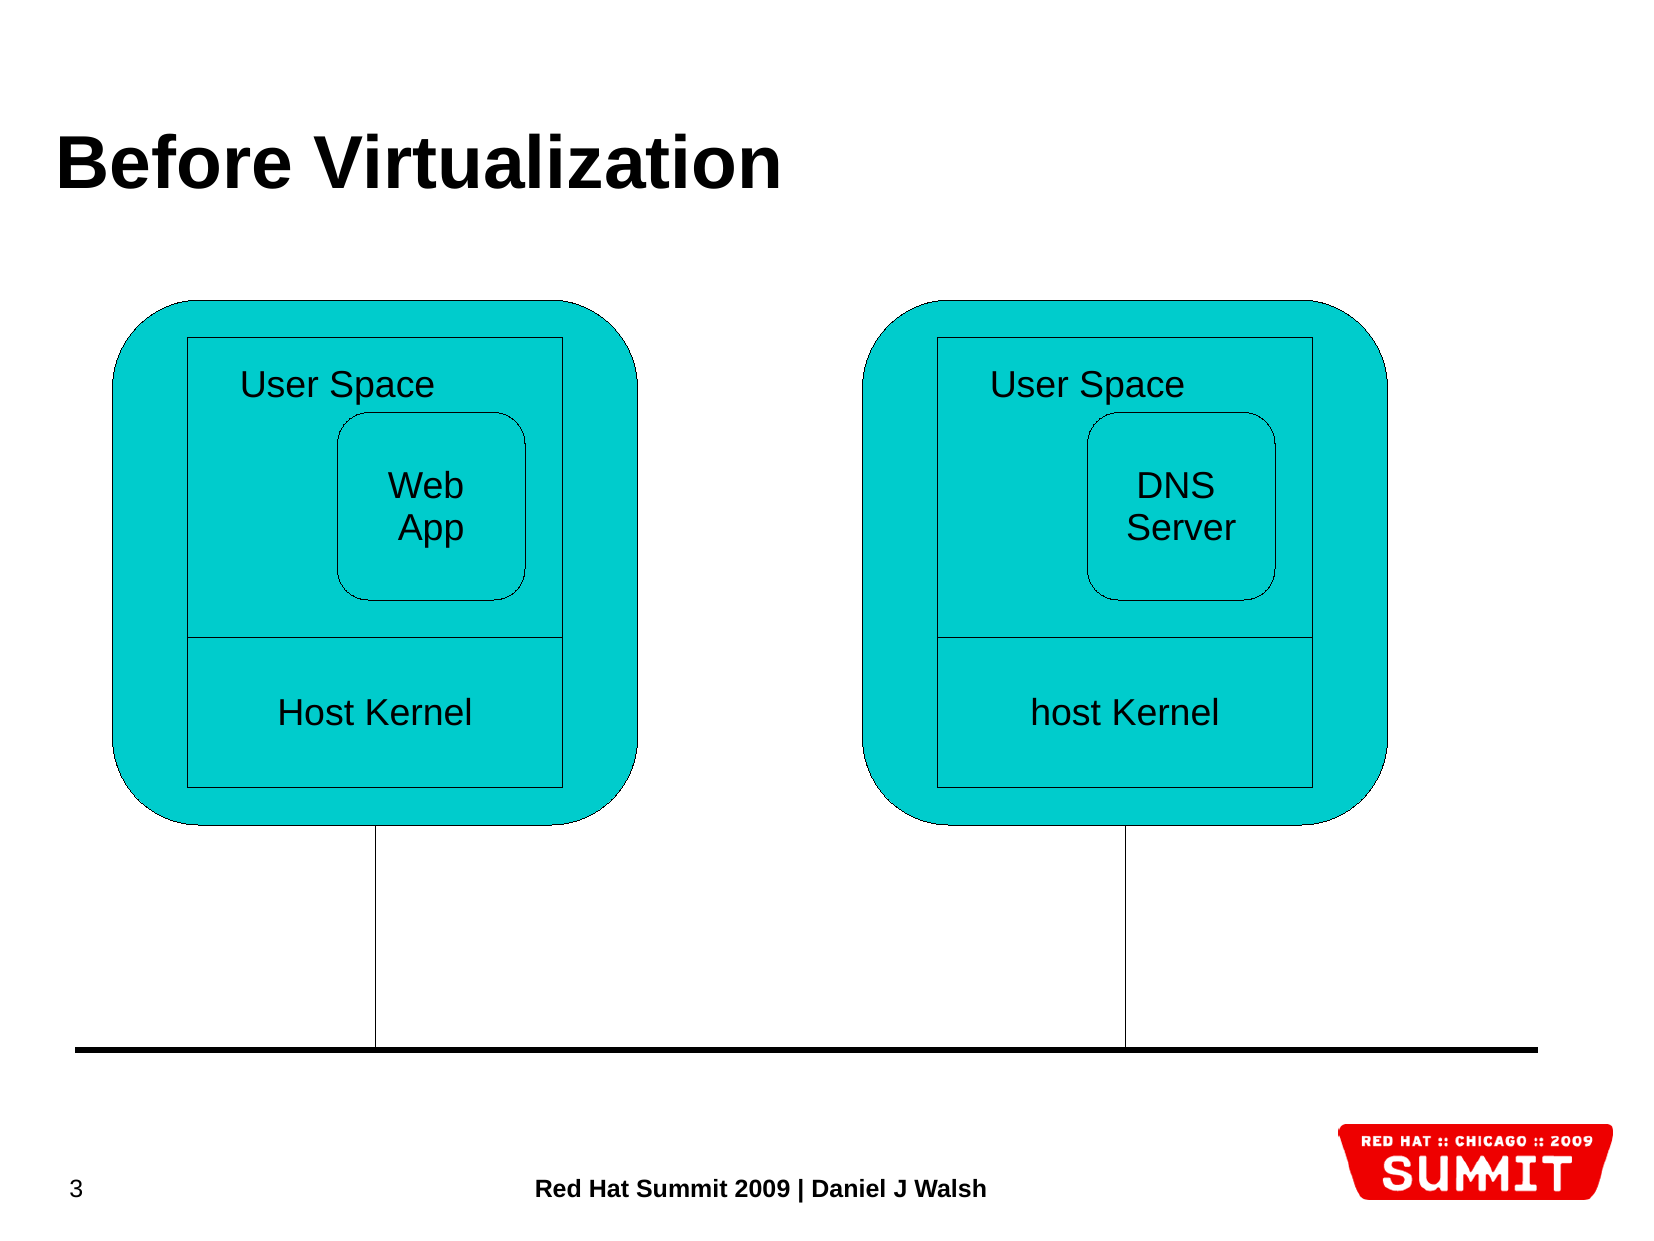

# Before Virtualization
User Space
Web
App
Host Kernel
User Space
DNS
Server
host Kernel